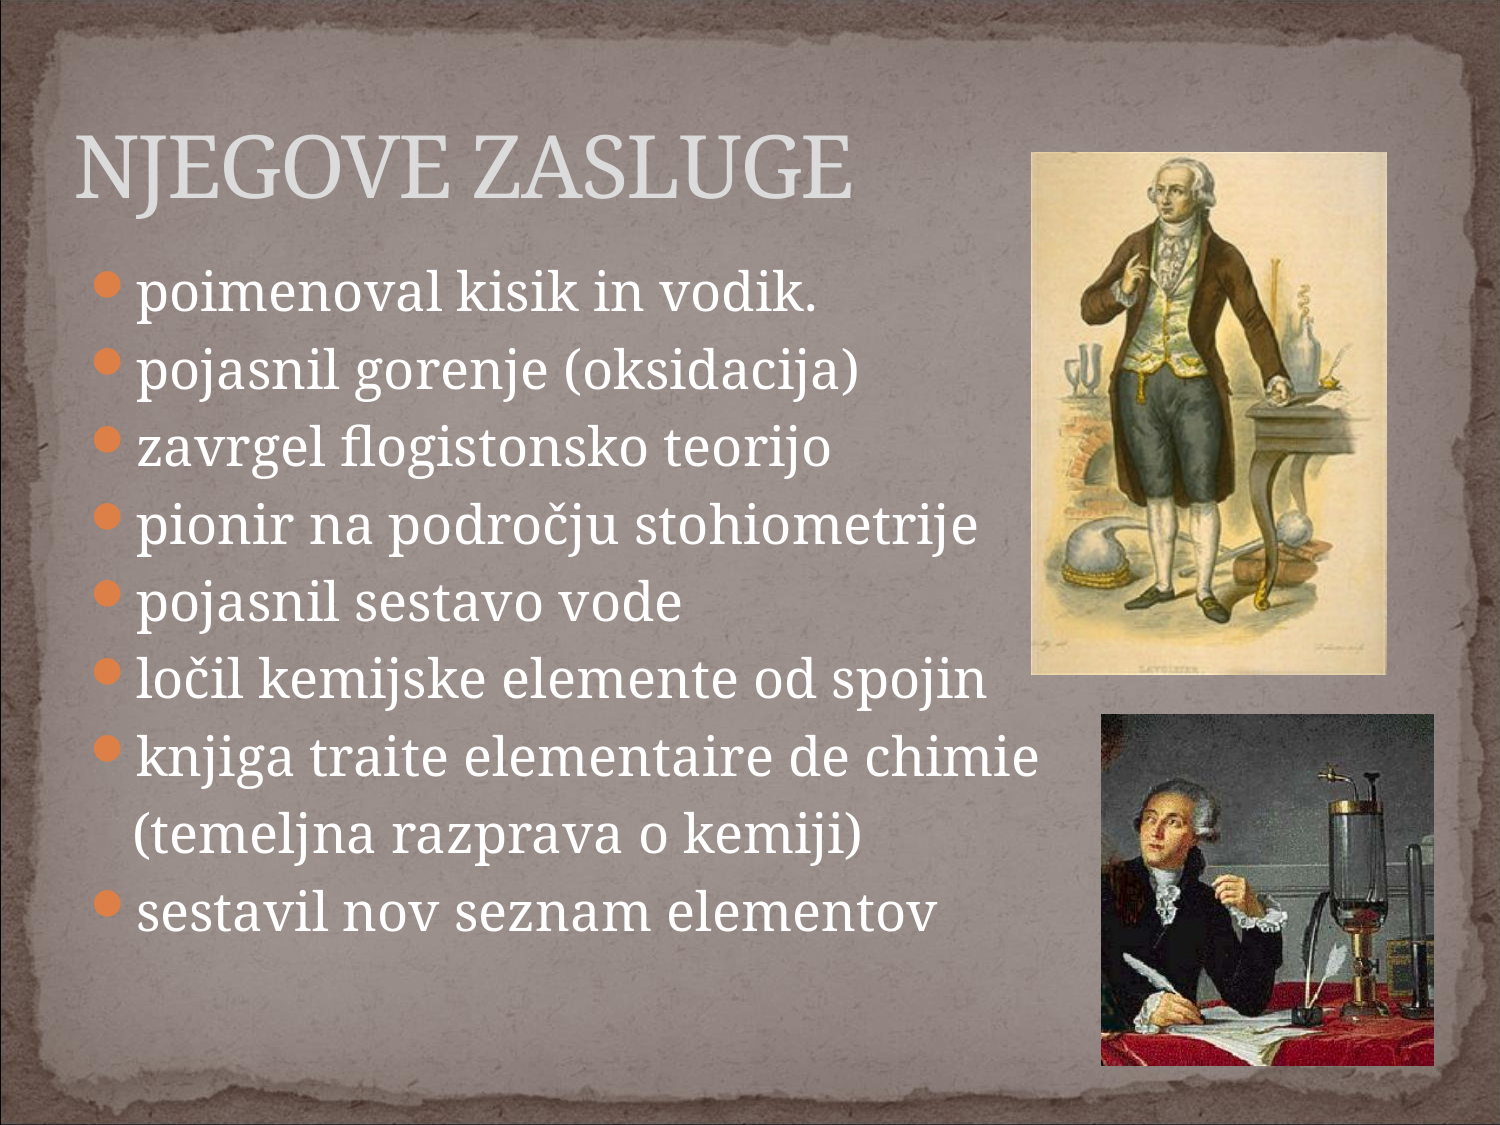

NJEGOVE ZASLUGE
# poimenoval kisik in vodik.
pojasnil gorenje (oksidacija)
zavrgel flogistonsko teorijo
pionir na področju stohiometrije
pojasnil sestavo vode
ločil kemijske elemente od spojin
knjiga traite elementaire de chimie
 (temeljna razprava o kemiji)
sestavil nov seznam elementov